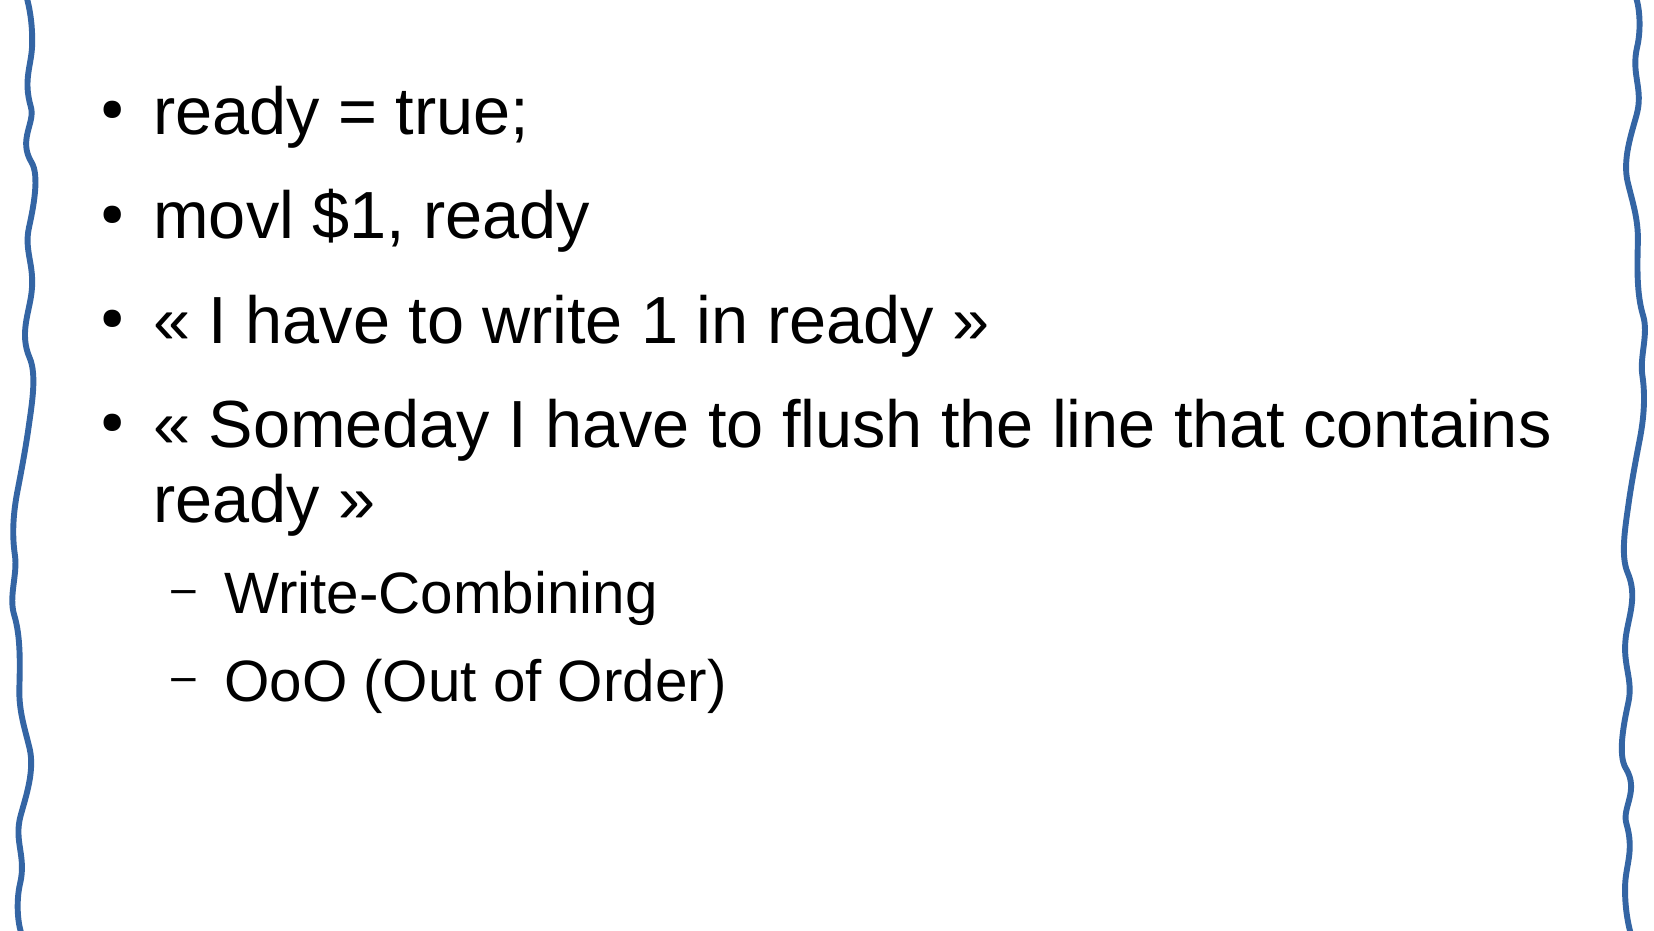

# ready = true;
movl $1, ready
« I have to write 1 in ready »
« Someday I have to flush the line that contains ready »
Write-Combining
OoO (Out of Order)